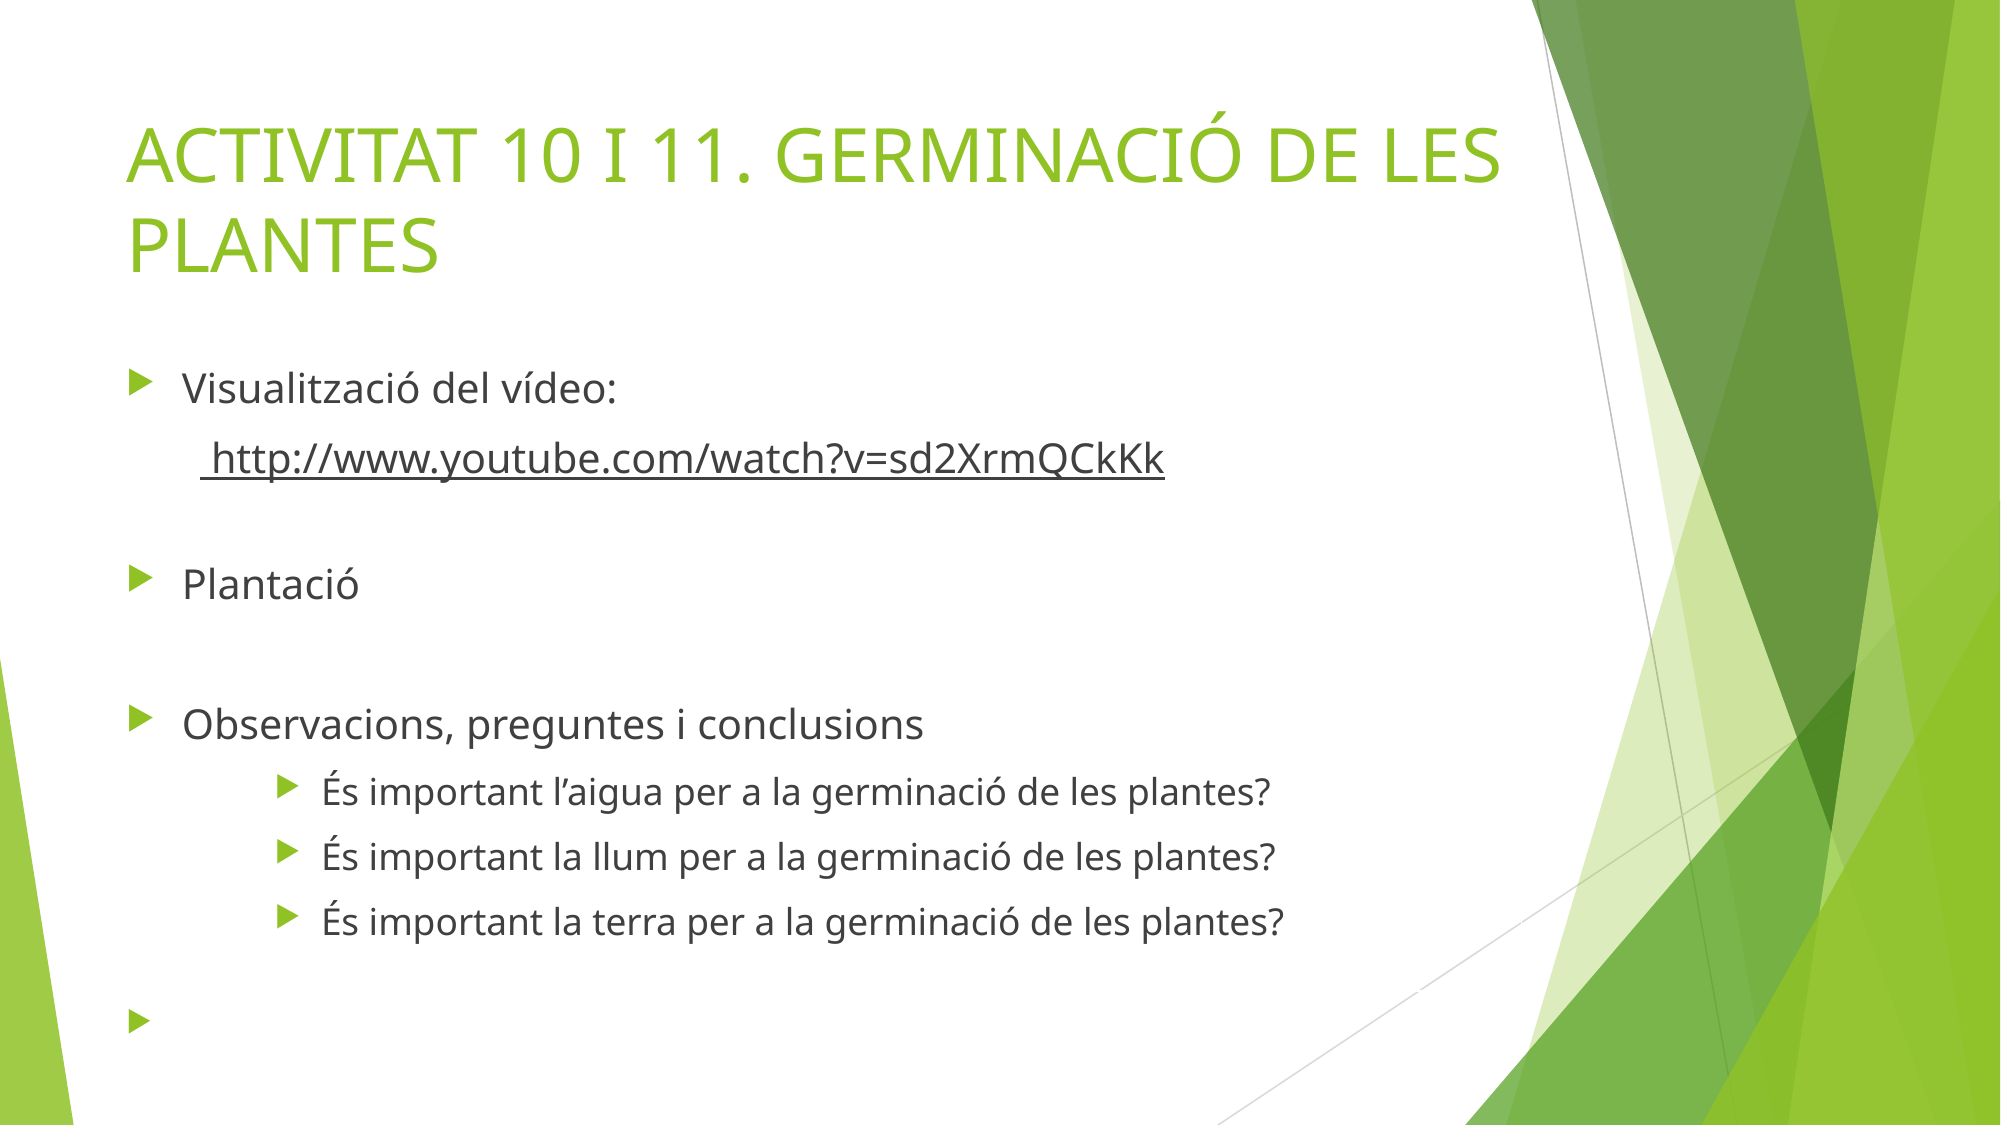

# ACTIVITAT 10 I 11. GERMINACIÓ DE LES PLANTES
Visualització del vídeo:
	 http://www.youtube.com/watch?v=sd2XrmQCkKk
Plantació
Observacions, preguntes i conclusions
És important l’aigua per a la germinació de les plantes?
És important la llum per a la germinació de les plantes?
És important la terra per a la germinació de les plantes?